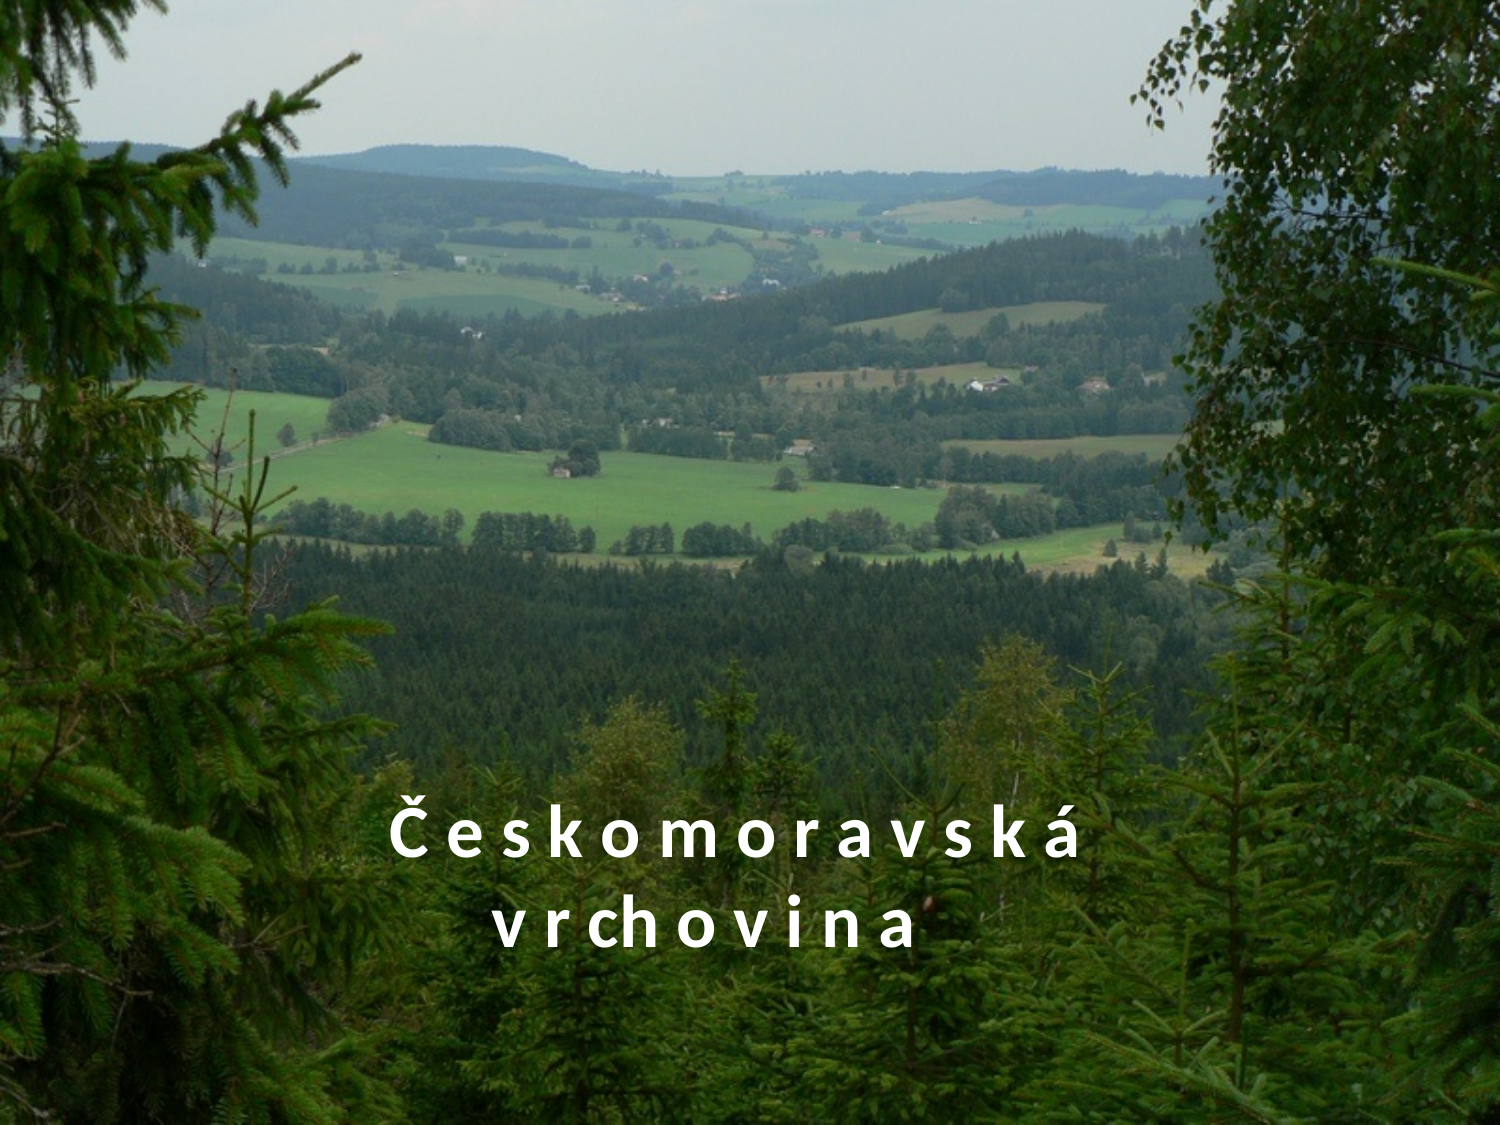

Č e s k o m o r a v s k á
 v r ch o v i n a